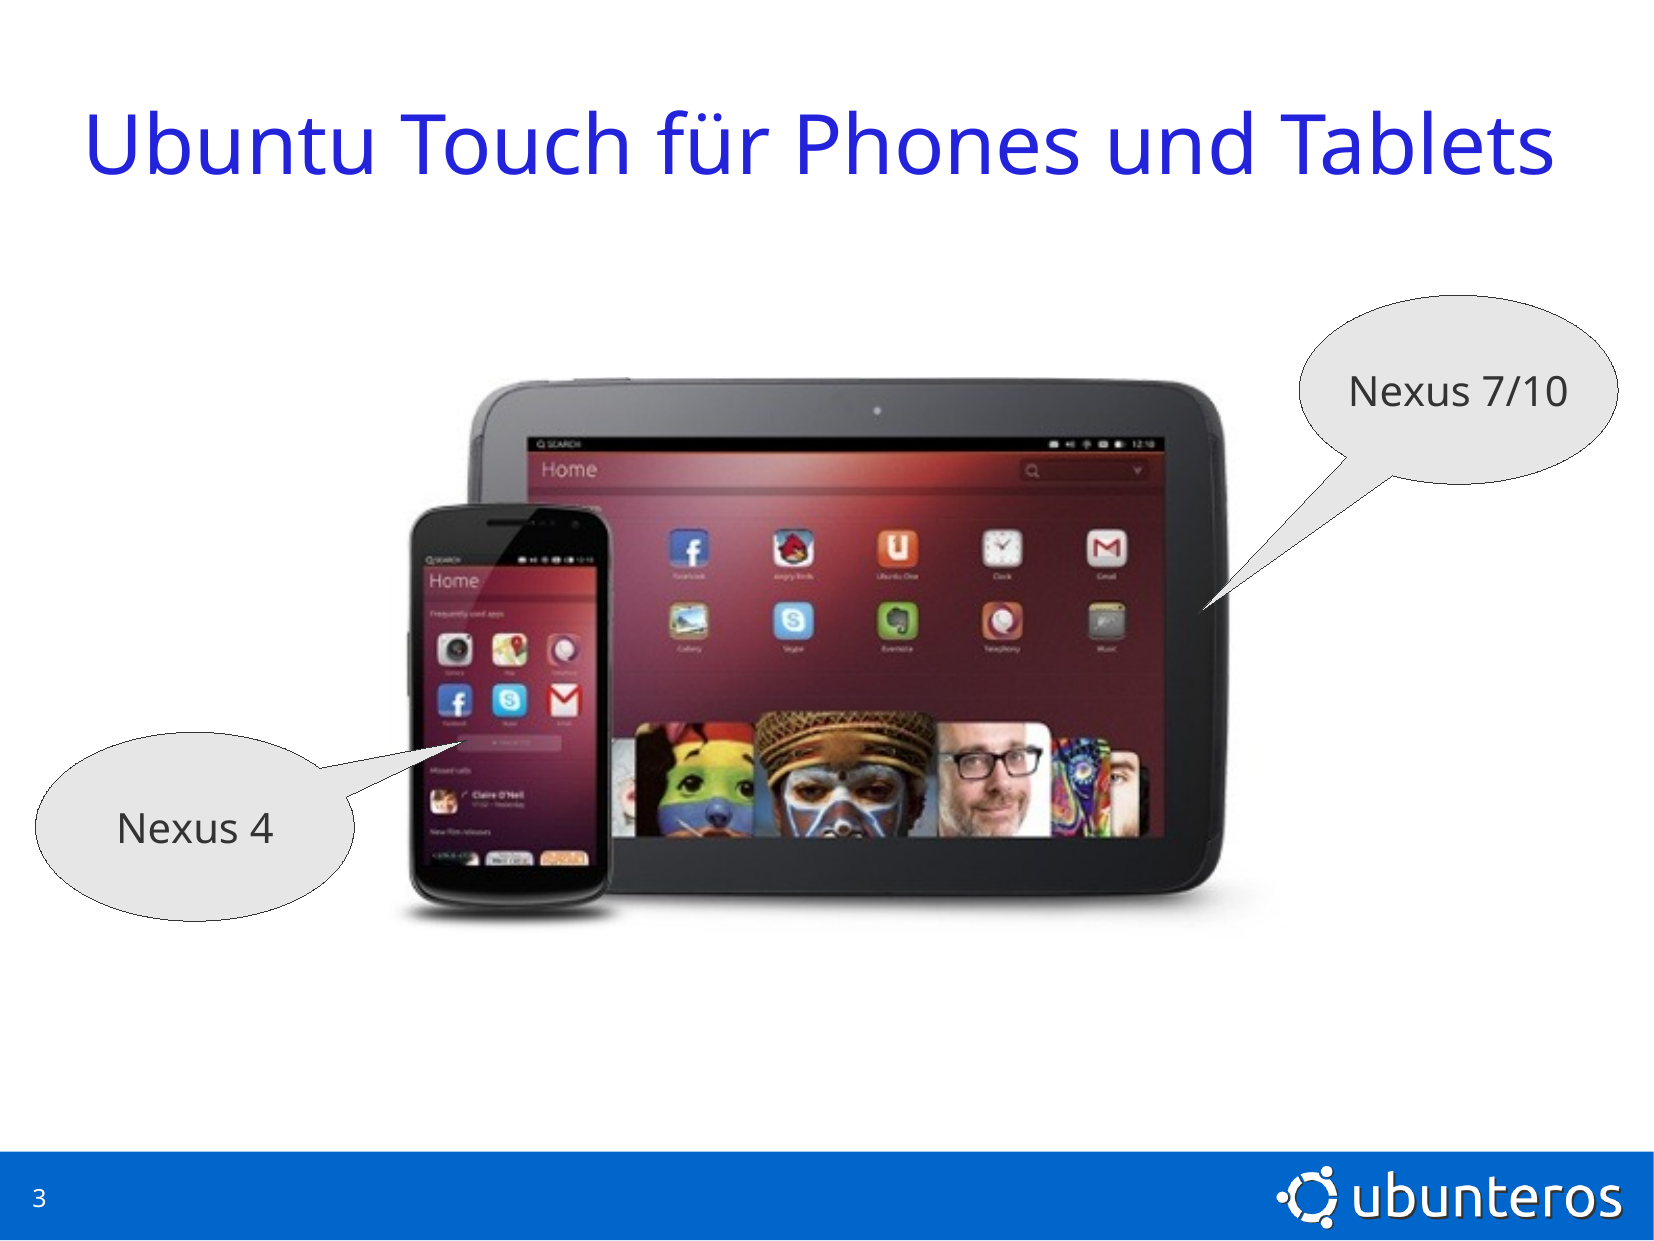

# Ubuntu Touch für Phones und Tablets
Nexus 7/10
Nexus 4